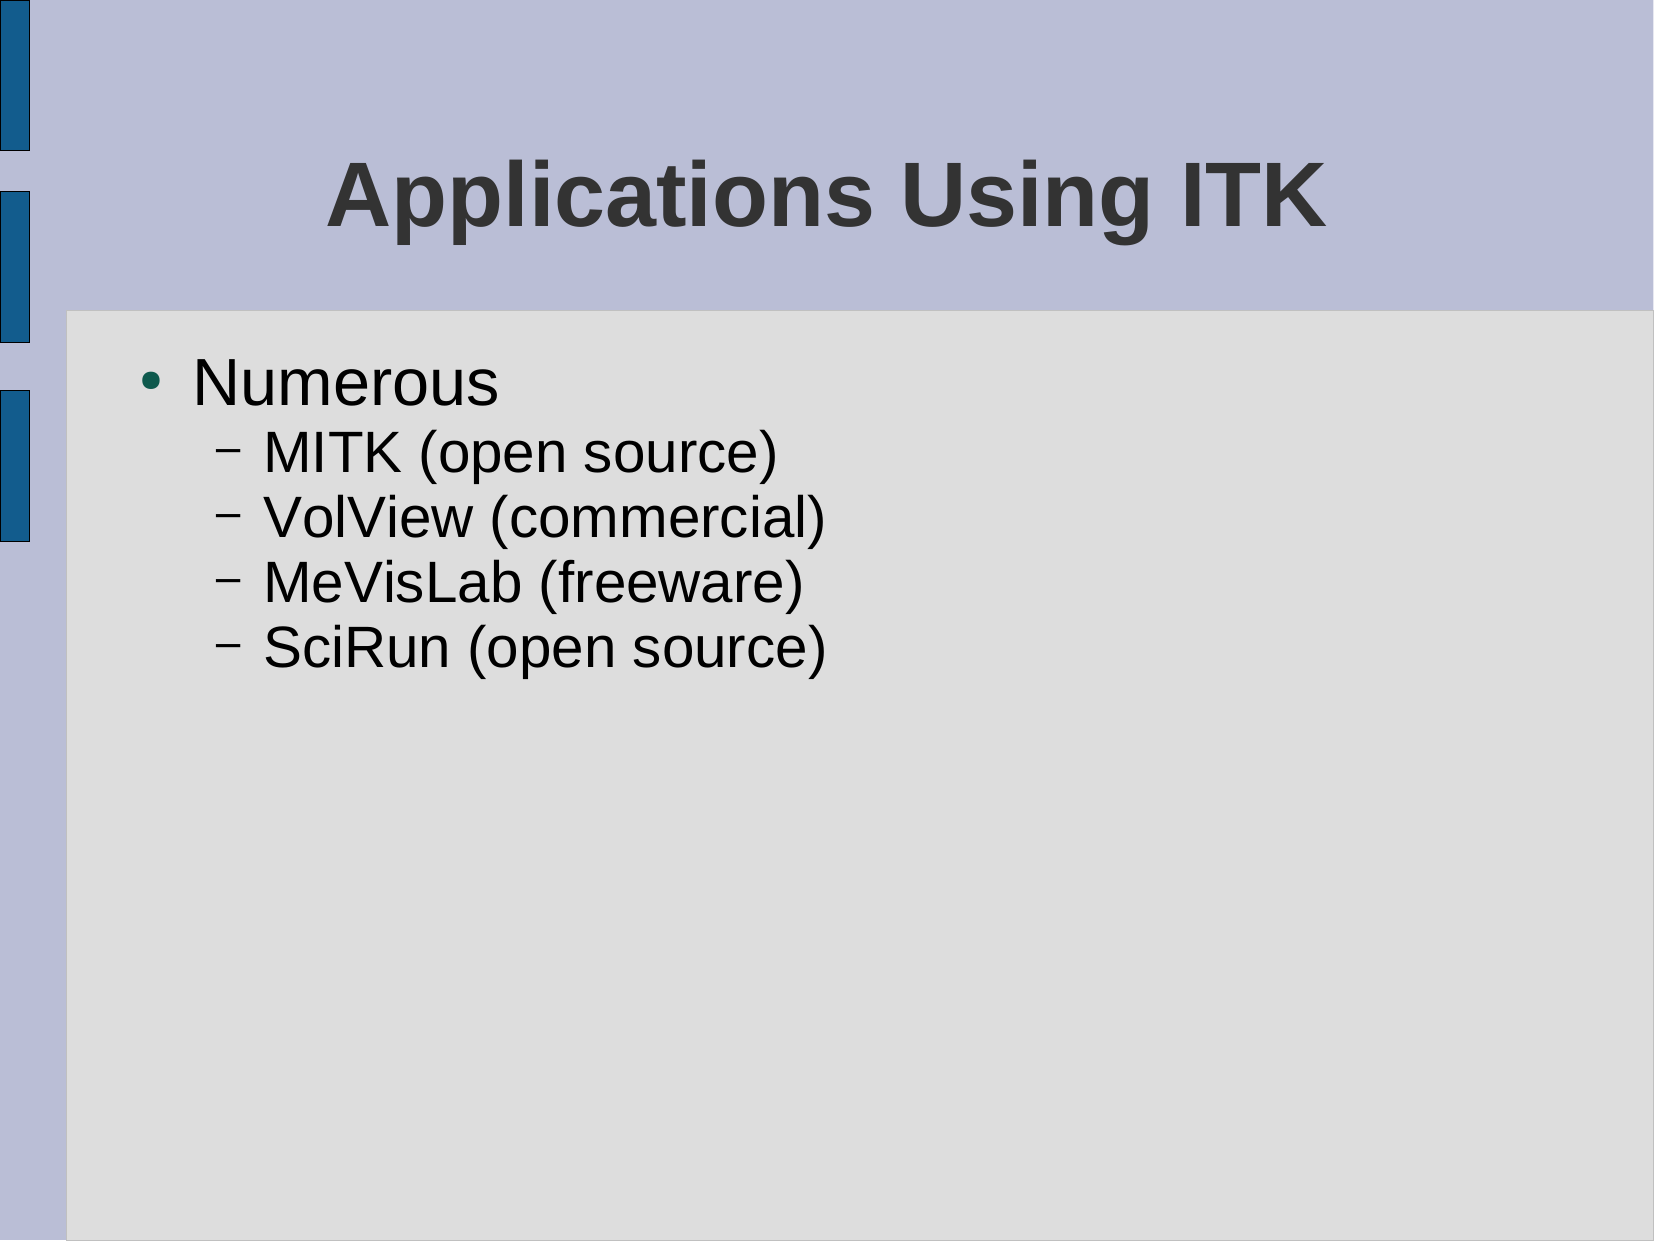

# Applications Using ITK
Numerous
MITK (open source)
VolView (commercial)
MeVisLab (freeware)
SciRun (open source)